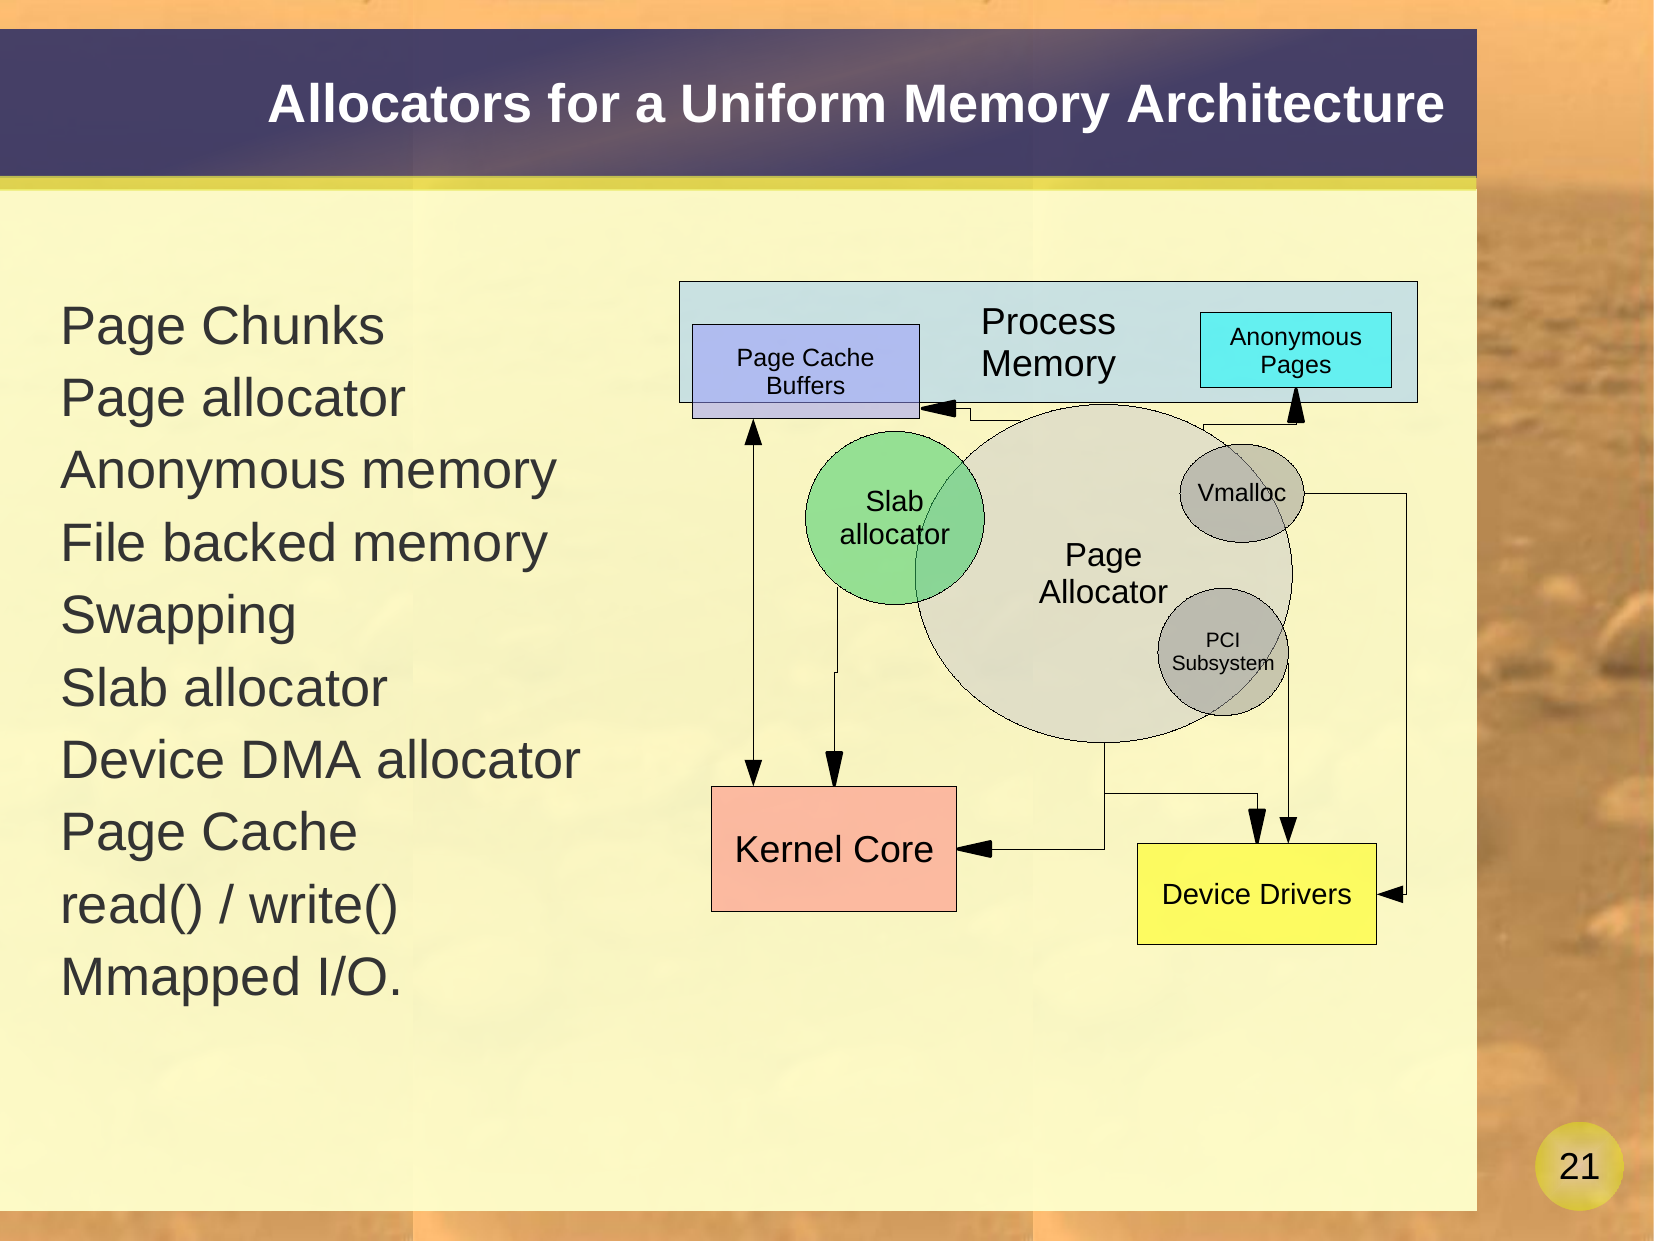

# Allocators for a Uniform Memory Architecture
Process
Memory
Anonymous
Pages
Page Cache
Buffers
Page
Allocator
Slab
allocator
Vmalloc
PCI
Subsystem
Kernel Core
Device Drivers
Page Chunks
Page allocator
Anonymous memory
File backed memory
Swapping
Slab allocator
Device DMA allocator
Page Cache
read() / write()
Mmapped I/O.